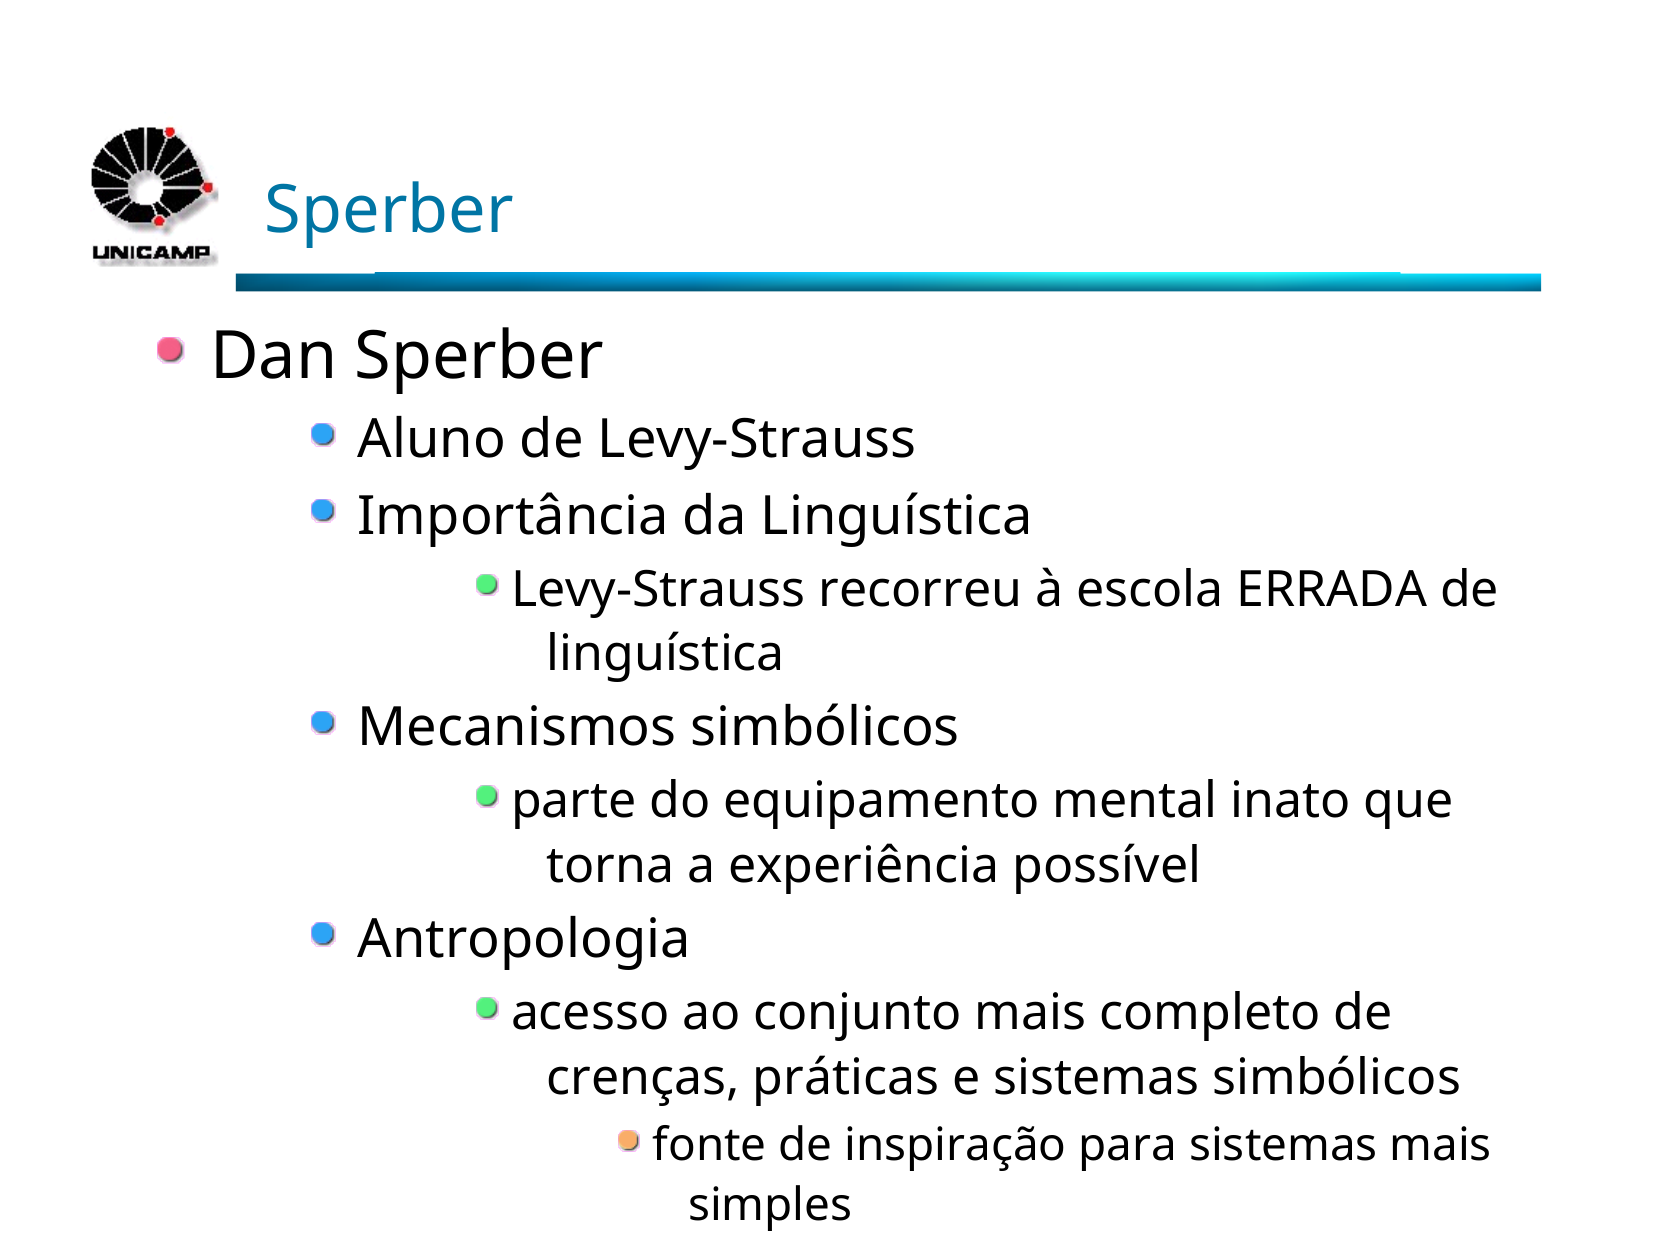

# Sperber
Dan Sperber
Aluno de Levy-Strauss
Importância da Linguística
Levy-Strauss recorreu à escola ERRADA de linguística
Mecanismos simbólicos
parte do equipamento mental inato que torna a experiência possível
Antropologia
acesso ao conjunto mais completo de crenças, práticas e sistemas simbólicos
fonte de inspiração para sistemas mais simples
importação de métodos da cibernética e da teoria da informação